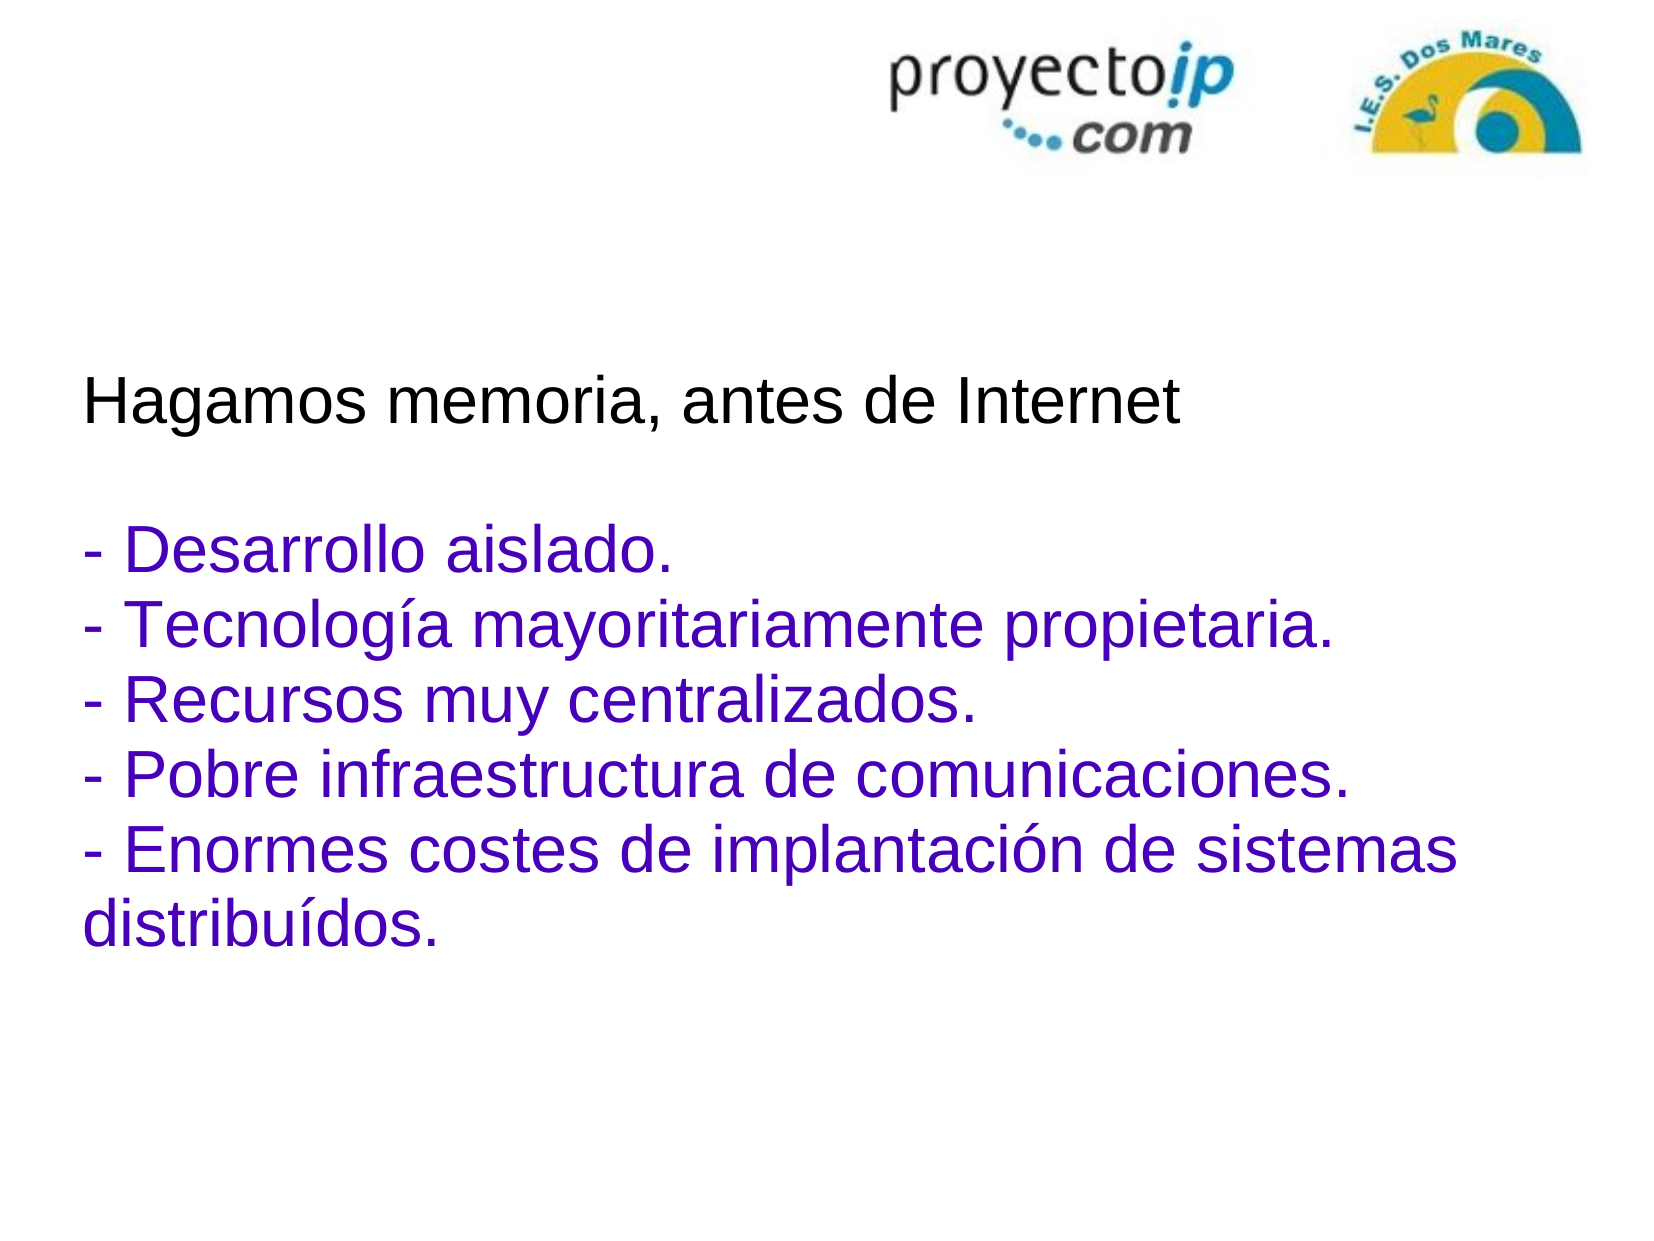

# Hagamos memoria, antes de Internet
- Desarrollo aislado.
- Tecnología mayoritariamente propietaria.
- Recursos muy centralizados.
- Pobre infraestructura de comunicaciones.
- Enormes costes de implantación de sistemas distribuídos.